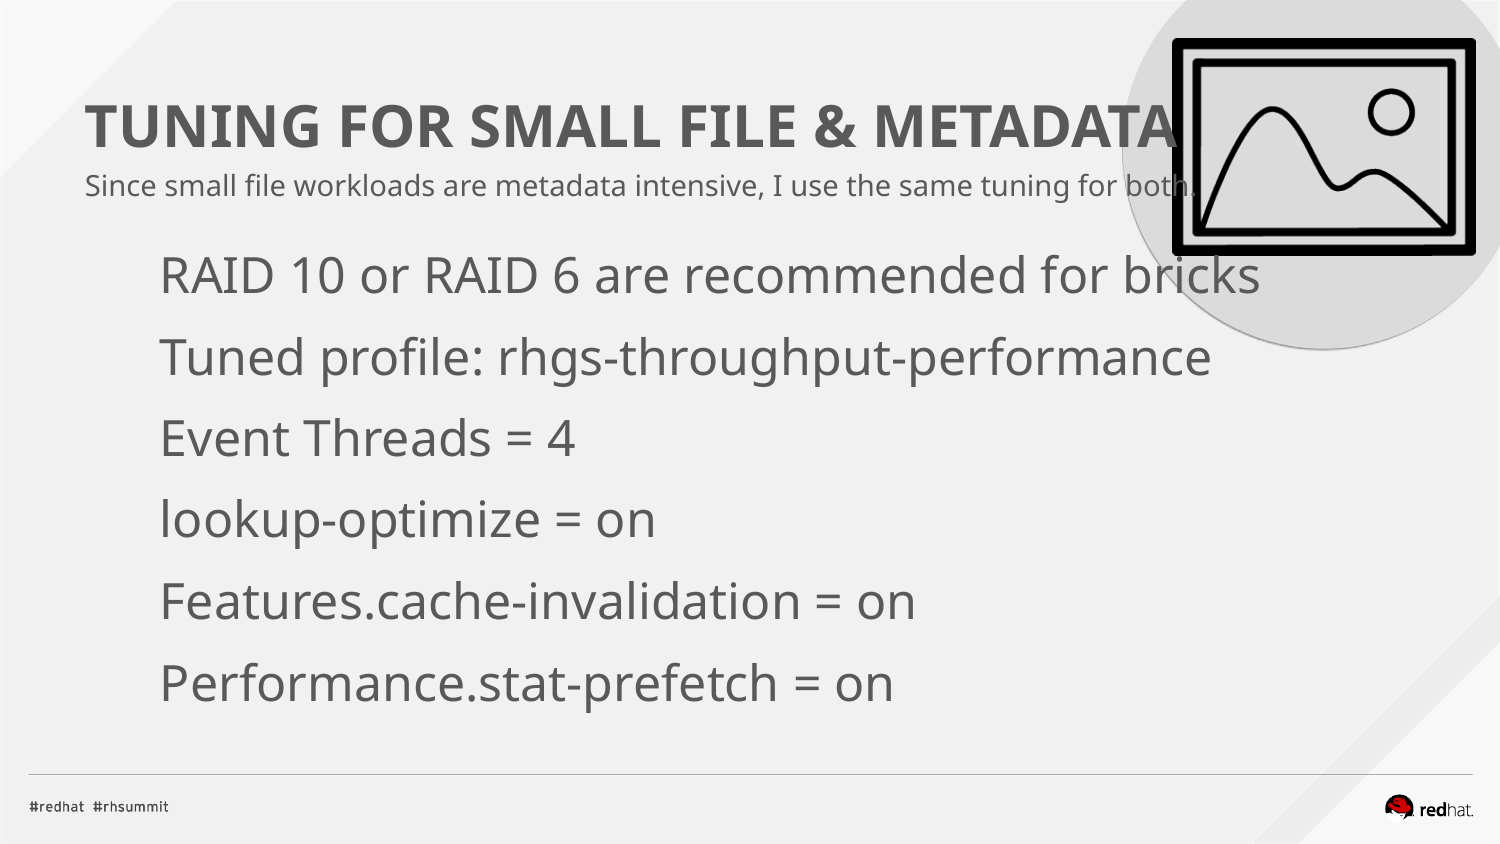

TUNING FOR SMALL FILE & METADATA
Since small file workloads are metadata intensive, I use the same tuning for both.
RAID 10 or RAID 6 are recommended for bricks
Tuned profile: rhgs-throughput-performance
Event Threads = 4
lookup-optimize = on
Features.cache-invalidation = on
Performance.stat-prefetch = on